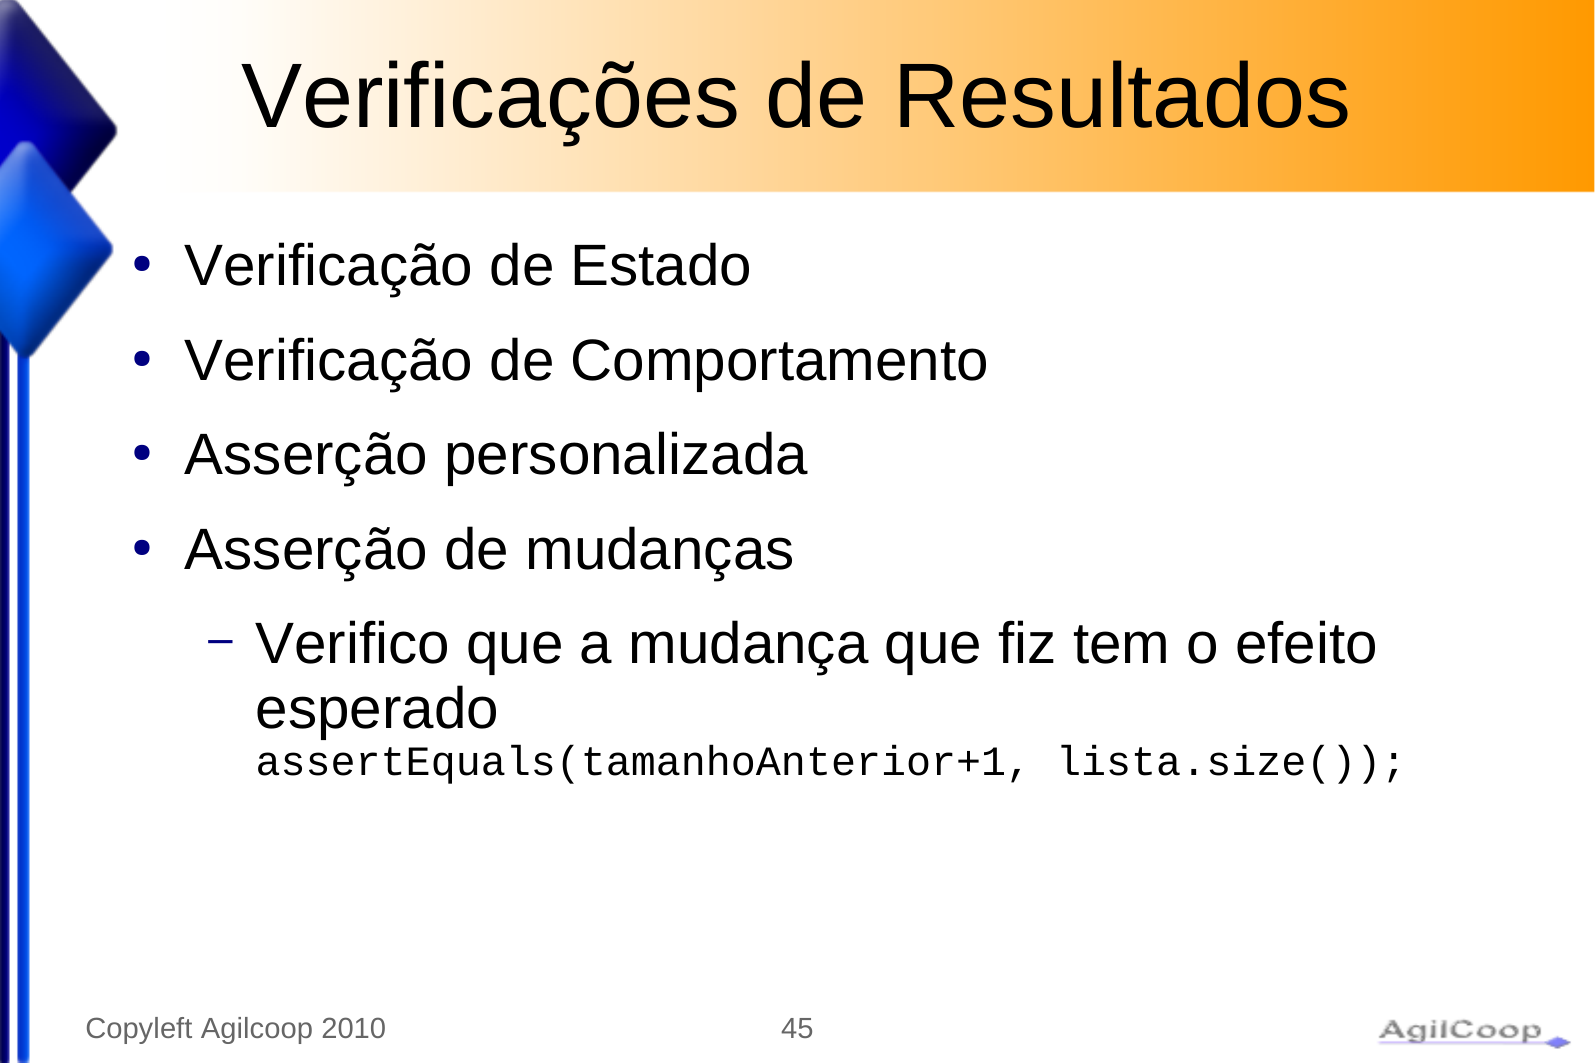

# Verificações de Resultados
Verificação de Estado
Verificação de Comportamento
Asserção personalizada
Asserção de mudanças
Verifico que a mudança que fiz tem o efeito esperado
assertEquals(tamanhoAnterior+1, lista.size());
Copyleft Agilcoop 2010
45